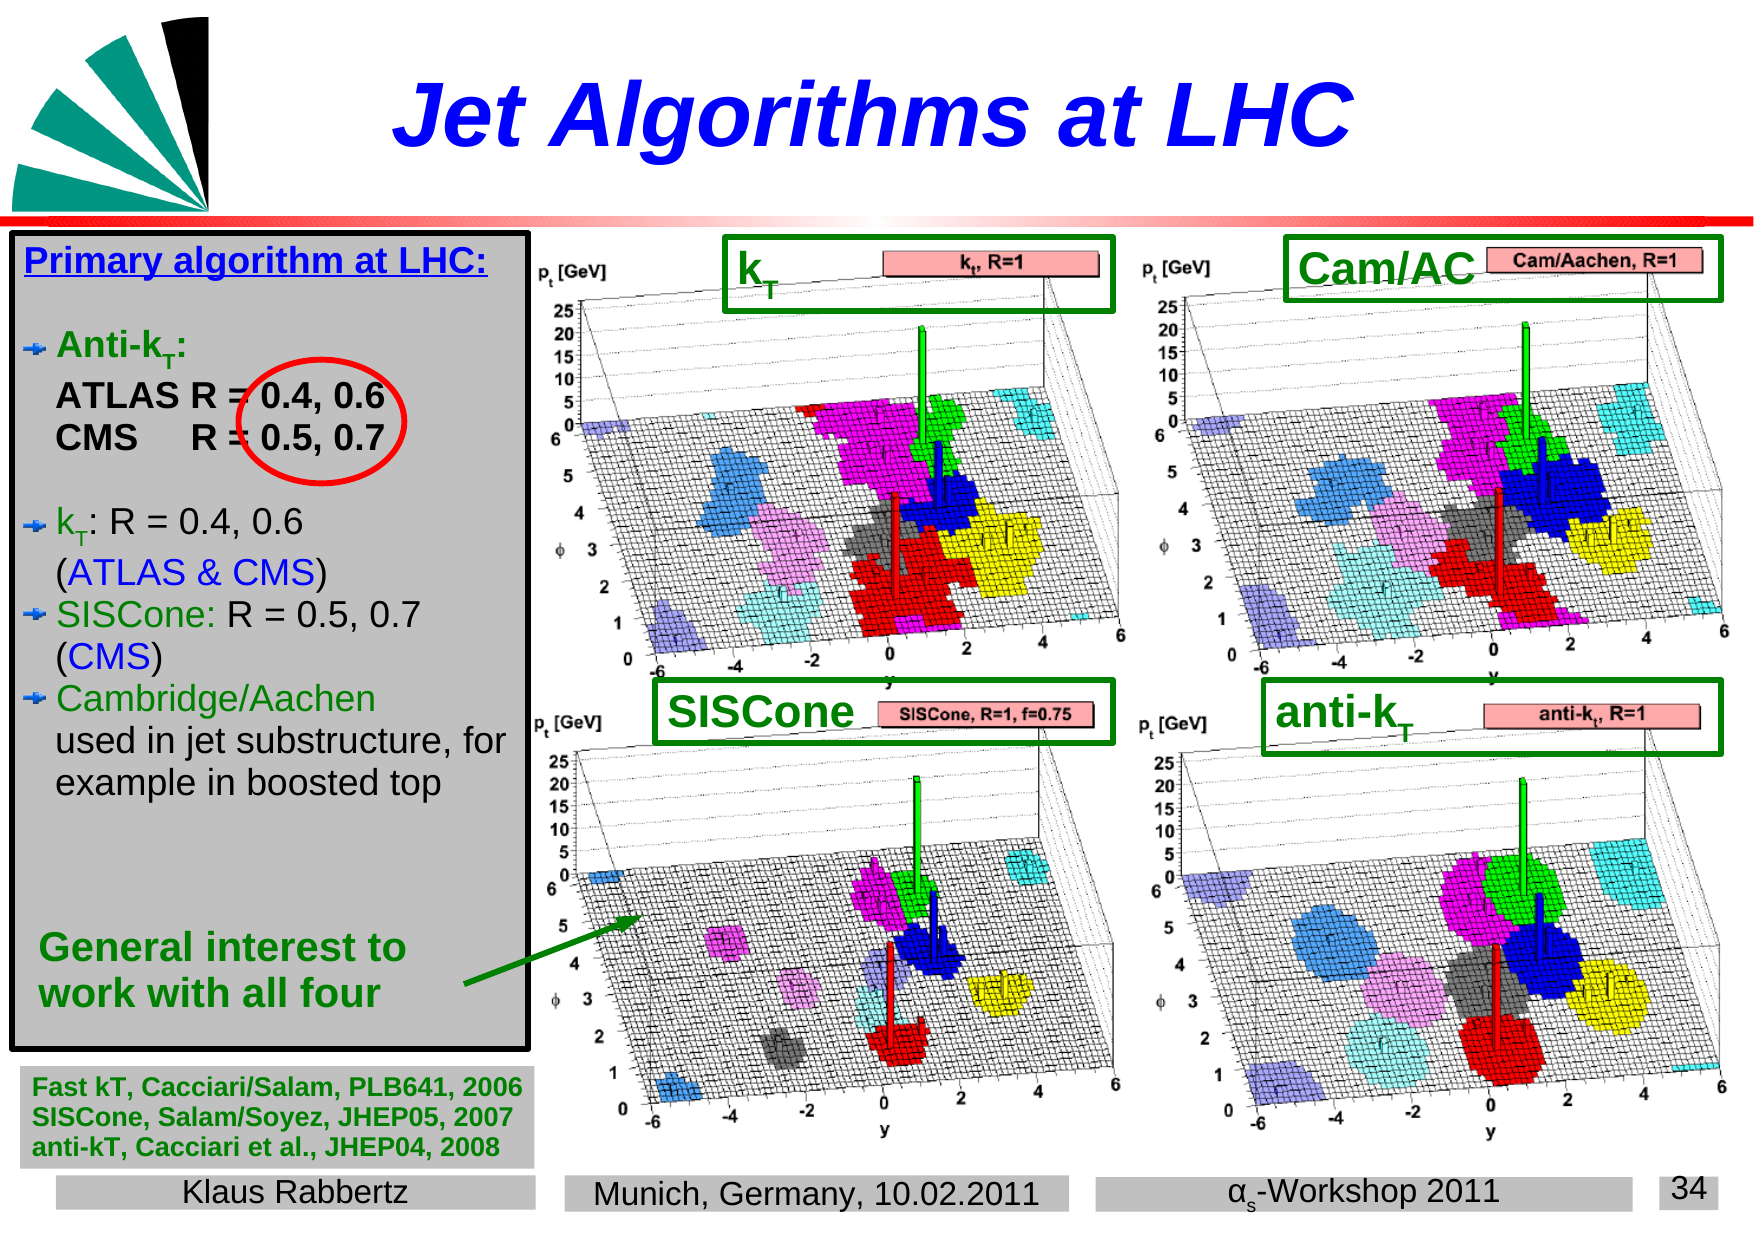

# Jet Algorithms at LHC
Primary algorithm at LHC:
 Anti-kT: ATLAS R = 0.4, 0.6 CMS R = 0.5, 0.7
 kT: R = 0.4, 0.6 (ATLAS & CMS)
 SISCone: R = 0.5, 0.7 (CMS)
 Cambridge/Aachen used in jet substructure, for example in boosted top
kT
Cam/AC
SISCone
anti-kT
General interest to
work with all four
Fast kT, Cacciari/Salam, PLB641, 2006
SISCone, Salam/Soyez, JHEP05, 2007
anti-kT, Cacciari et al., JHEP04, 2008